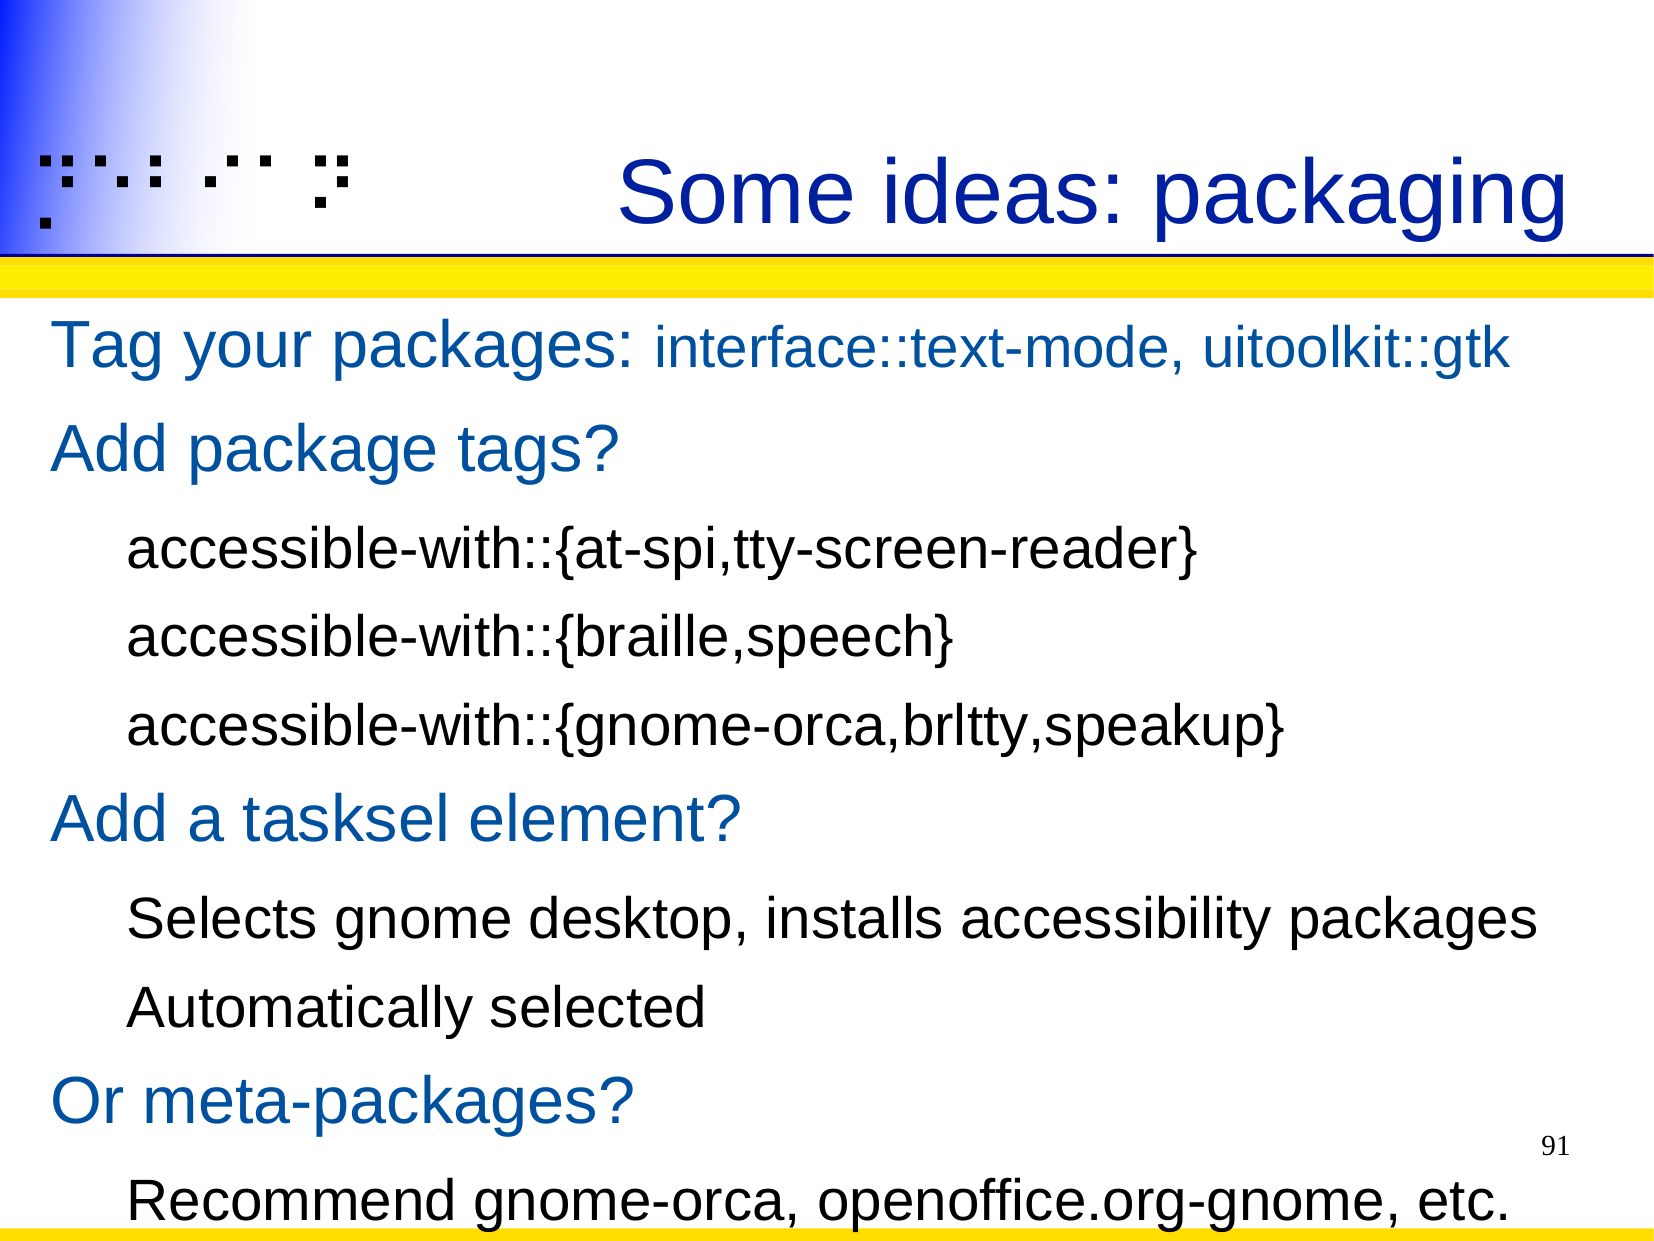

# Some ideas: packaging
Tag your packages: interface::text-mode, uitoolkit::gtk
Add package tags?
accessible-with::{at-spi,tty-screen-reader}
accessible-with::{braille,speech}
accessible-with::{gnome-orca,brltty,speakup}
Add a tasksel element?
Selects gnome desktop, installs accessibility packages
Automatically selected
Or meta-packages?
Recommend gnome-orca, openoffice.org-gnome, etc.
91